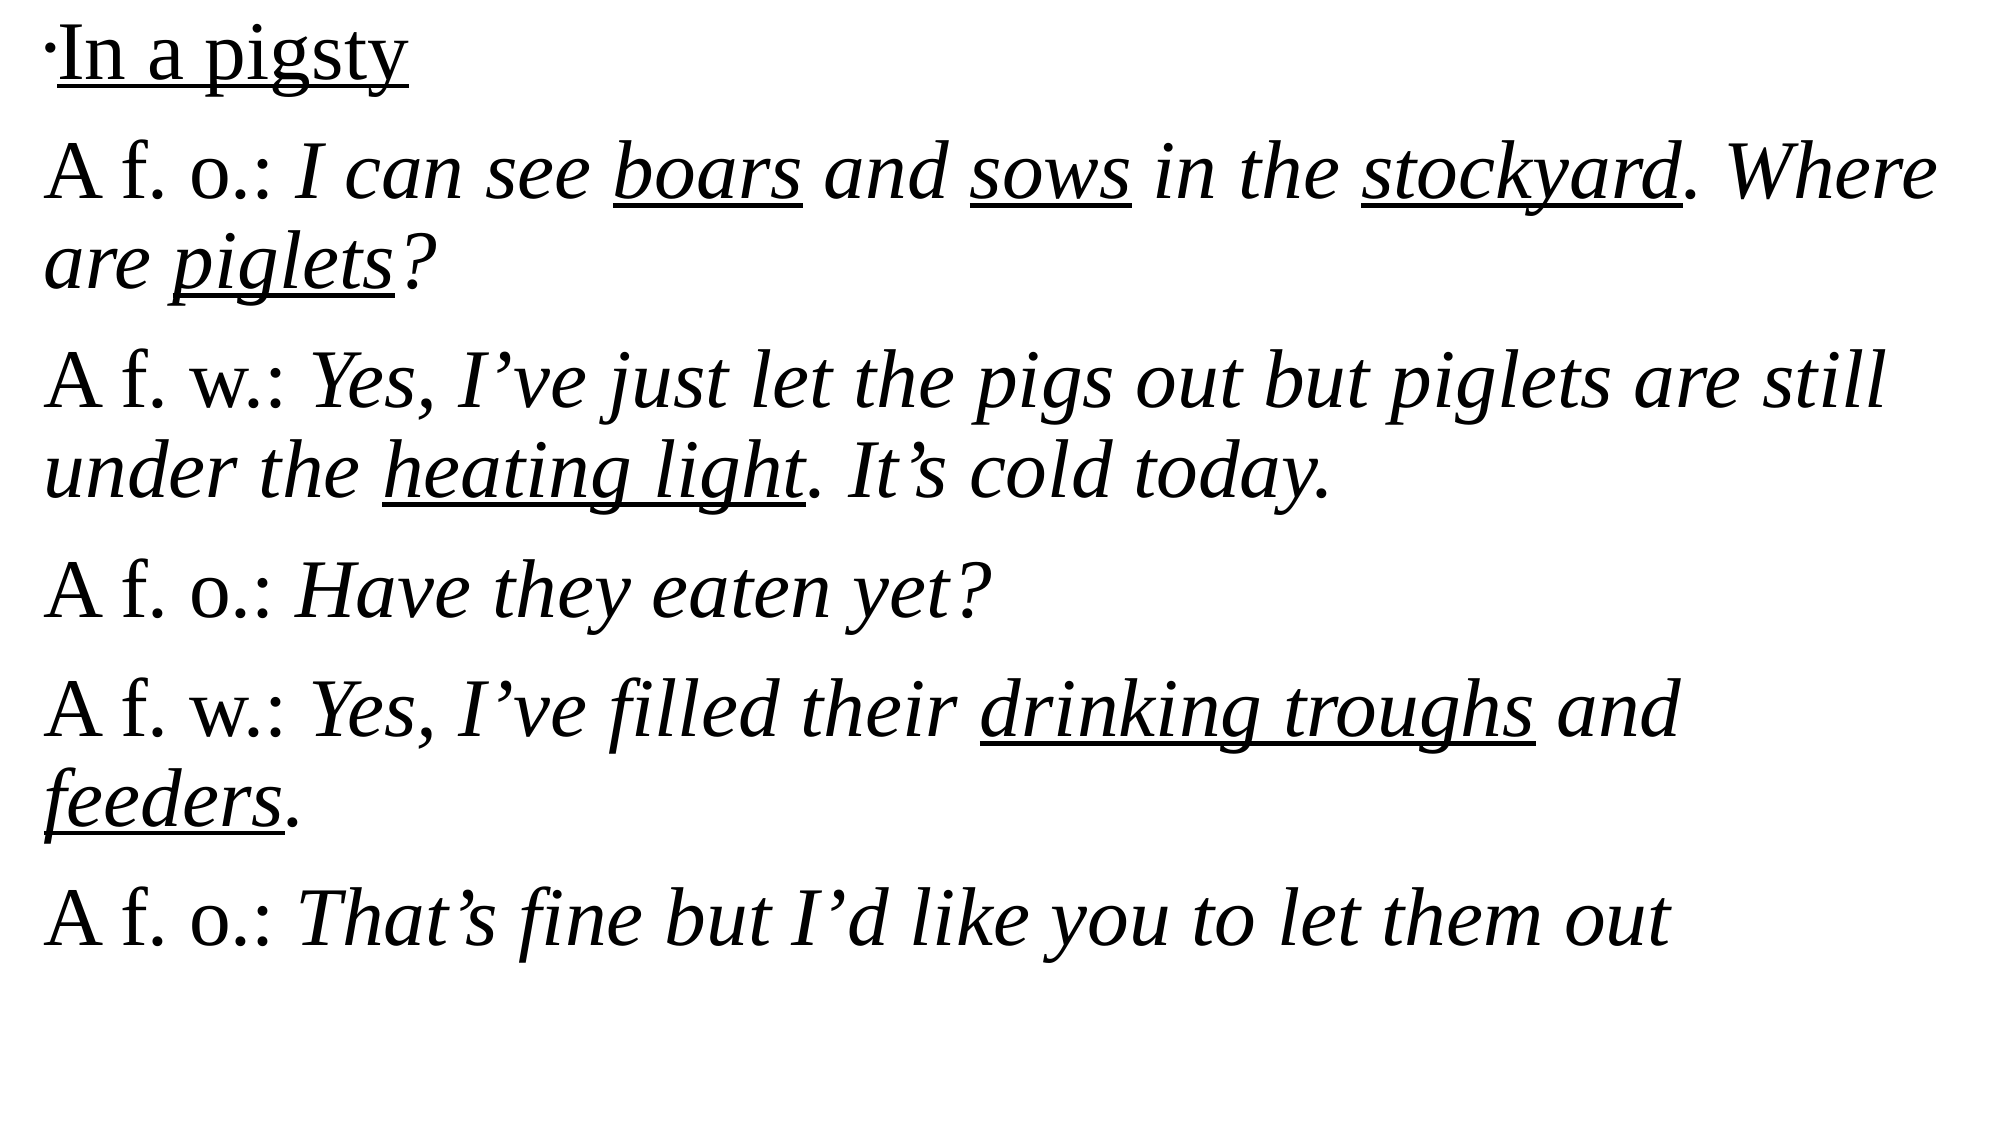

# In a pigsty
A f. o.: I can see boars and sows in the stockyard. Where are piglets?
A f. w.: Yes, I’ve just let the pigs out but piglets are still under the heating light. It’s cold today.
A f. o.: Have they eaten yet?
A f. w.: Yes, I’ve filled their drinking troughs and feeders.
A f. o.: That’s fine but I’d like you to let them out